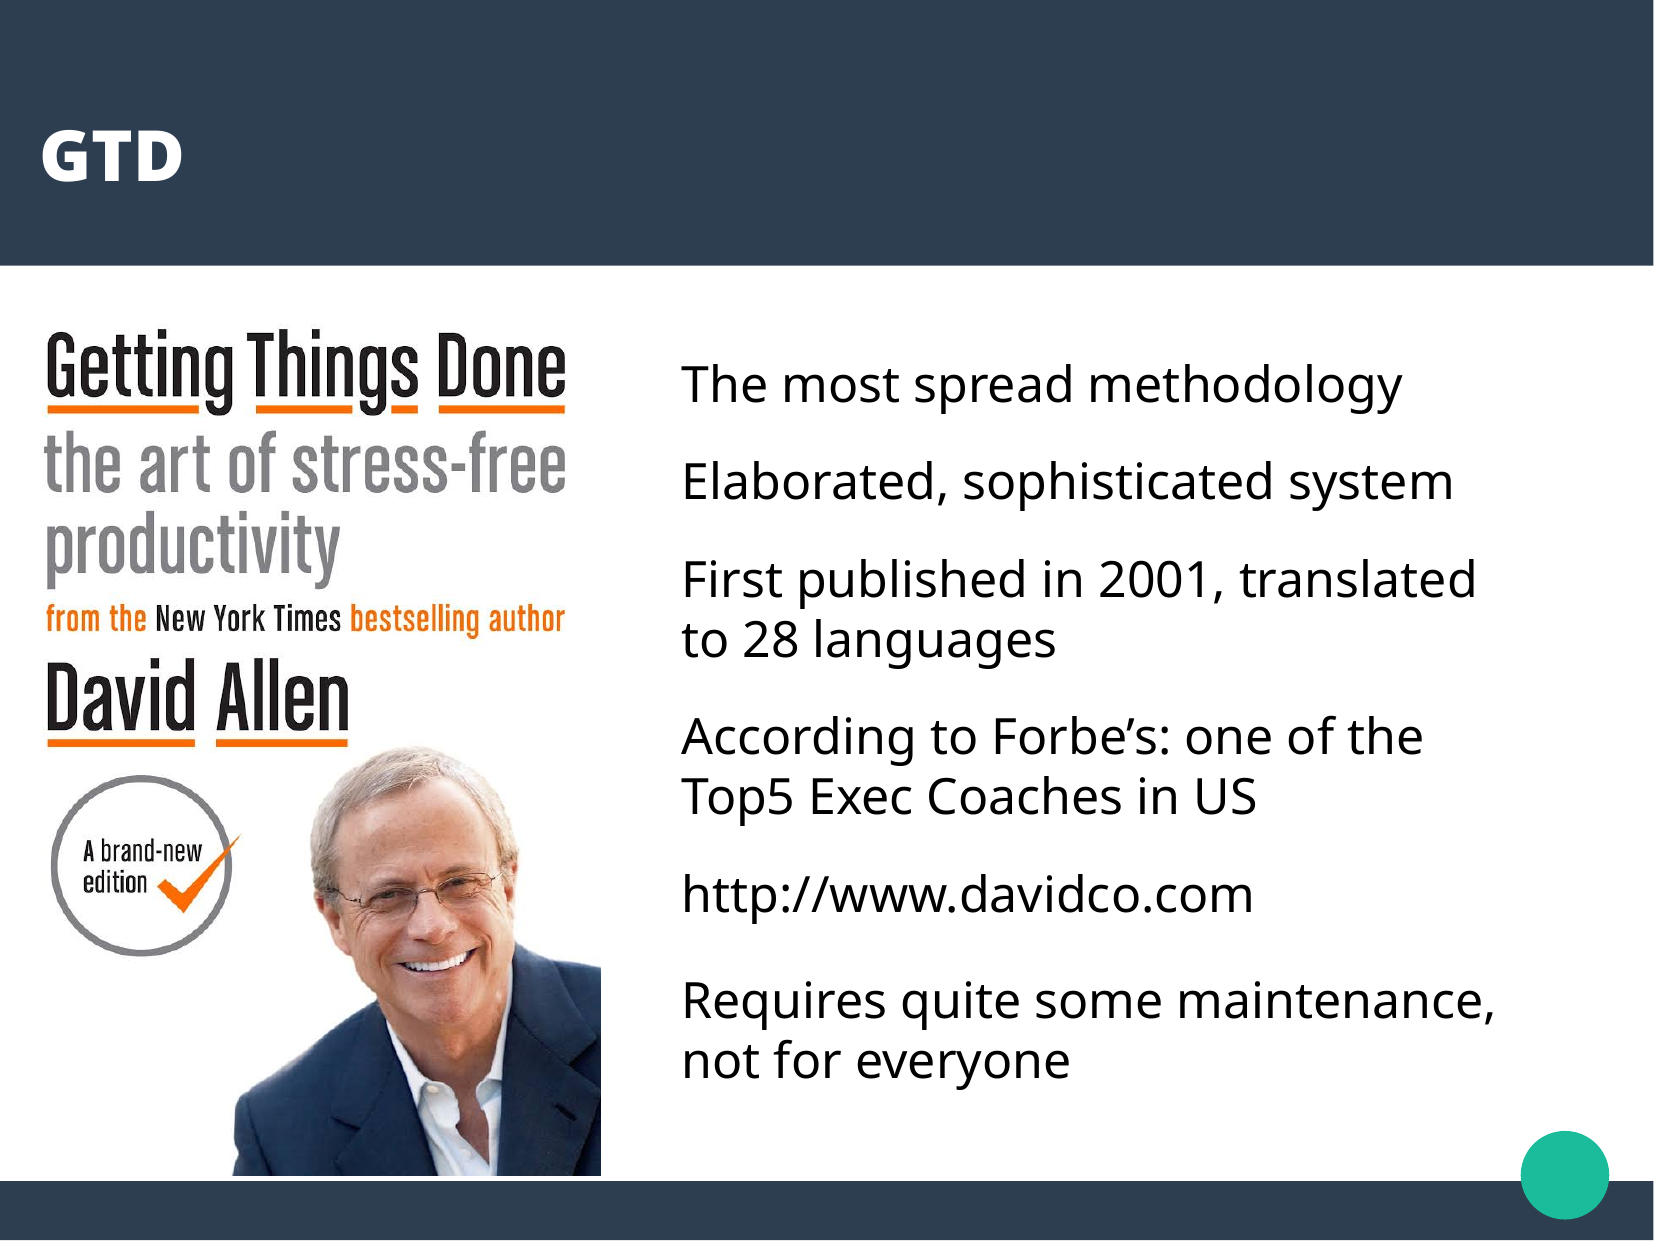

# GTD
The most spread methodology
Elaborated, sophisticated system
First published in 2001, translated to 28 languages
According to Forbe’s: one of the Top5 Exec Coaches in US
http://www.davidco.com
Requires quite some maintenance, not for everyone